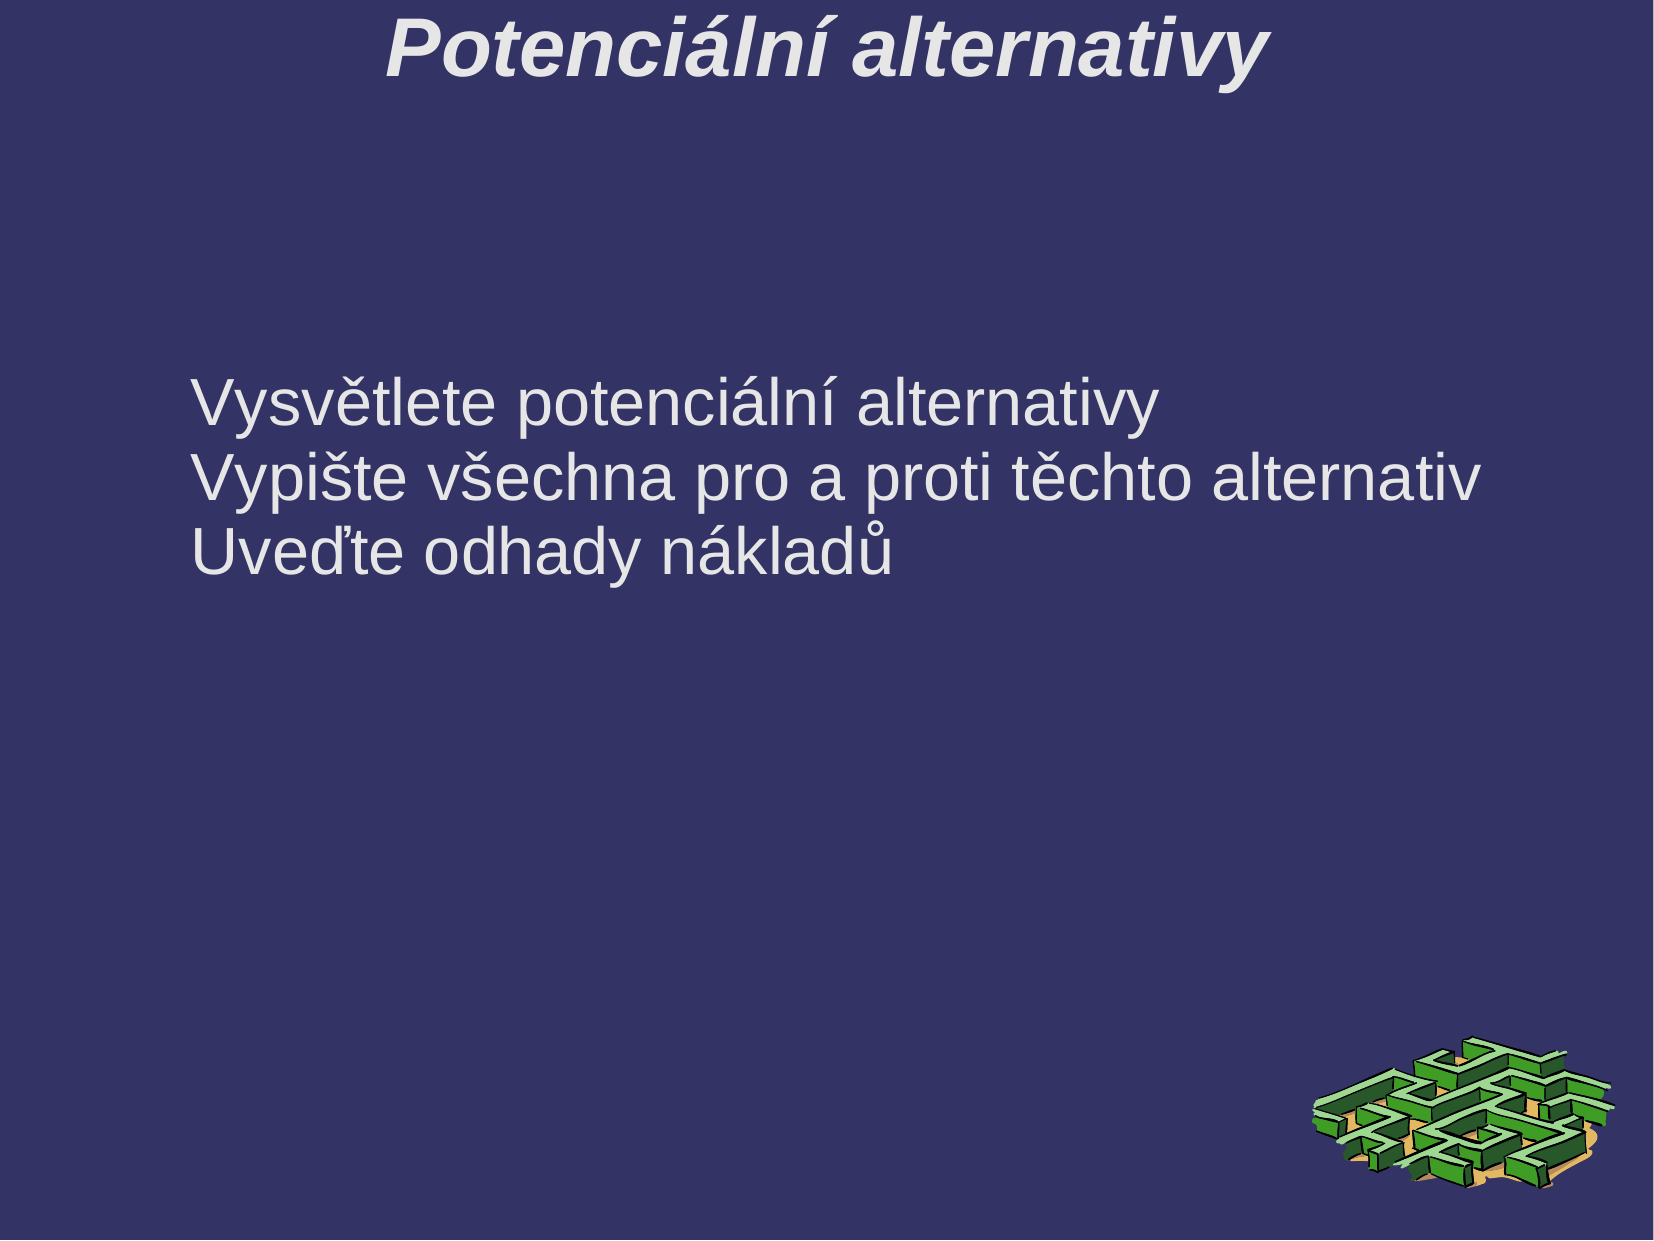

# Potenciální alternativy
Vysvětlete potenciální alternativy
Vypište všechna pro a proti těchto alternativ
Uveďte odhady nákladů